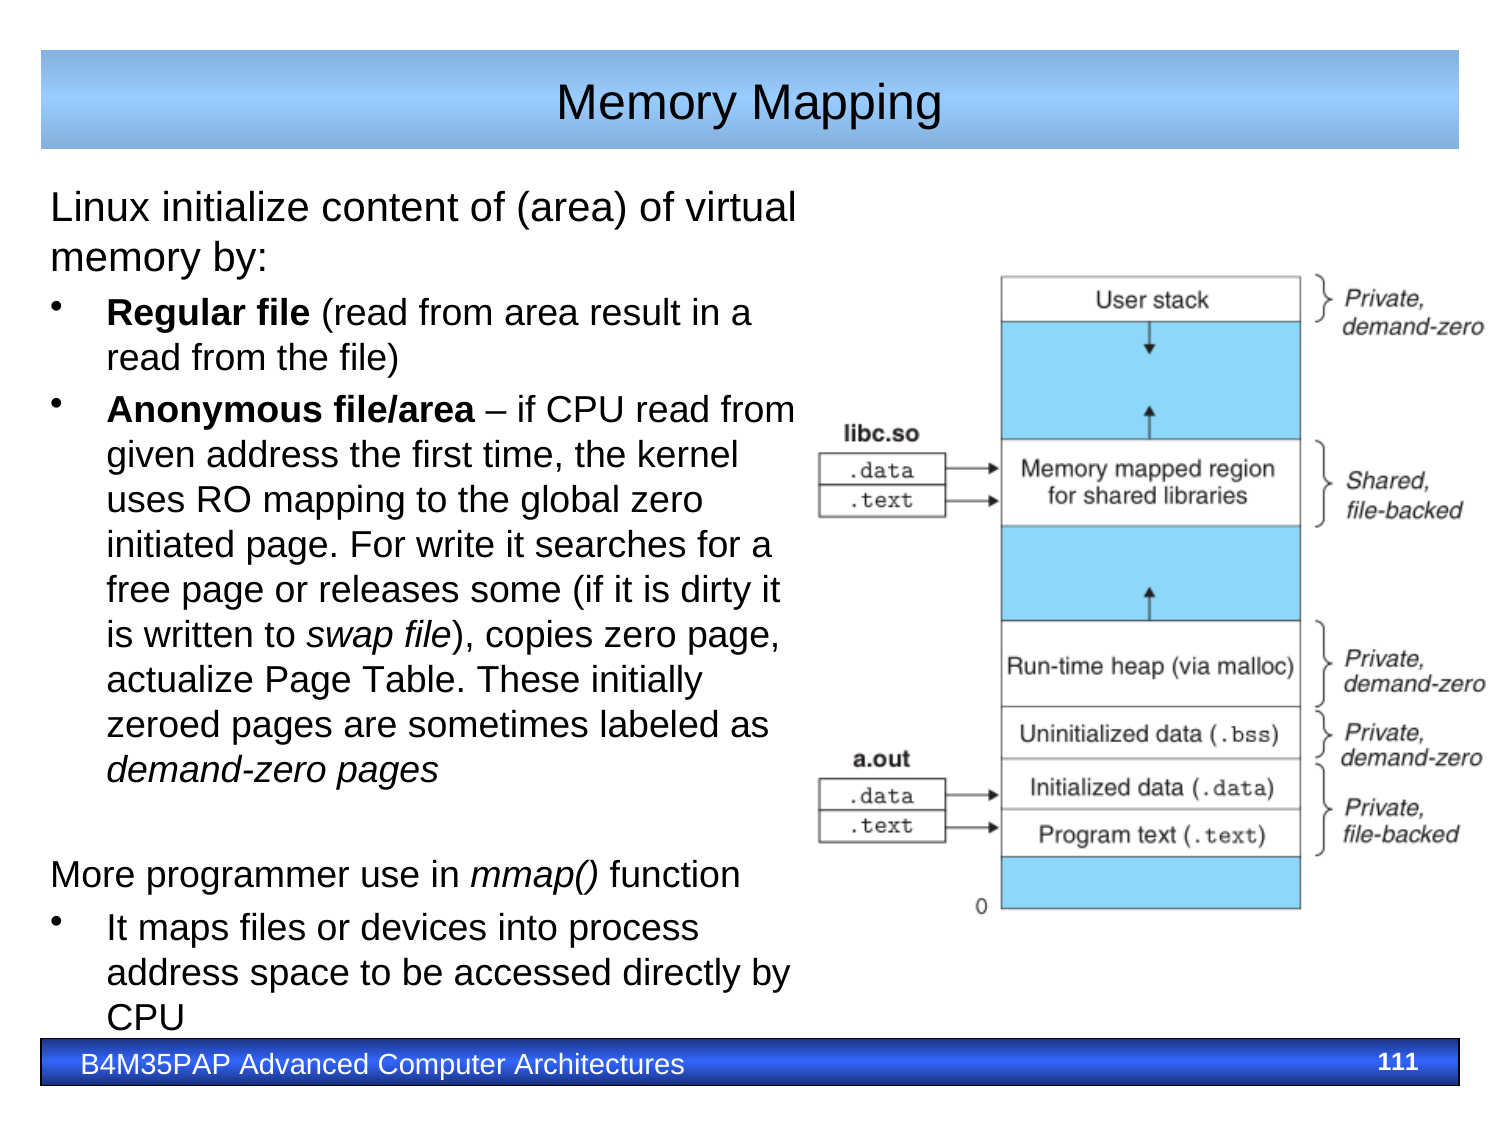

# Memory Mapping
Linux initialize content of (area) of virtual memory by:
Regular file (read from area result in a read from the file)
Anonymous file/area – if CPU read from given address the first time, the kernel uses RO mapping to the global zero initiated page. For write it searches for a free page or releases some (if it is dirty it is written to swap file), copies zero page, actualize Page Table. These initially zeroed pages are sometimes labeled as demand-zero pages
More programmer use in mmap() function
It maps files or devices into process address space to be accessed directly by CPU